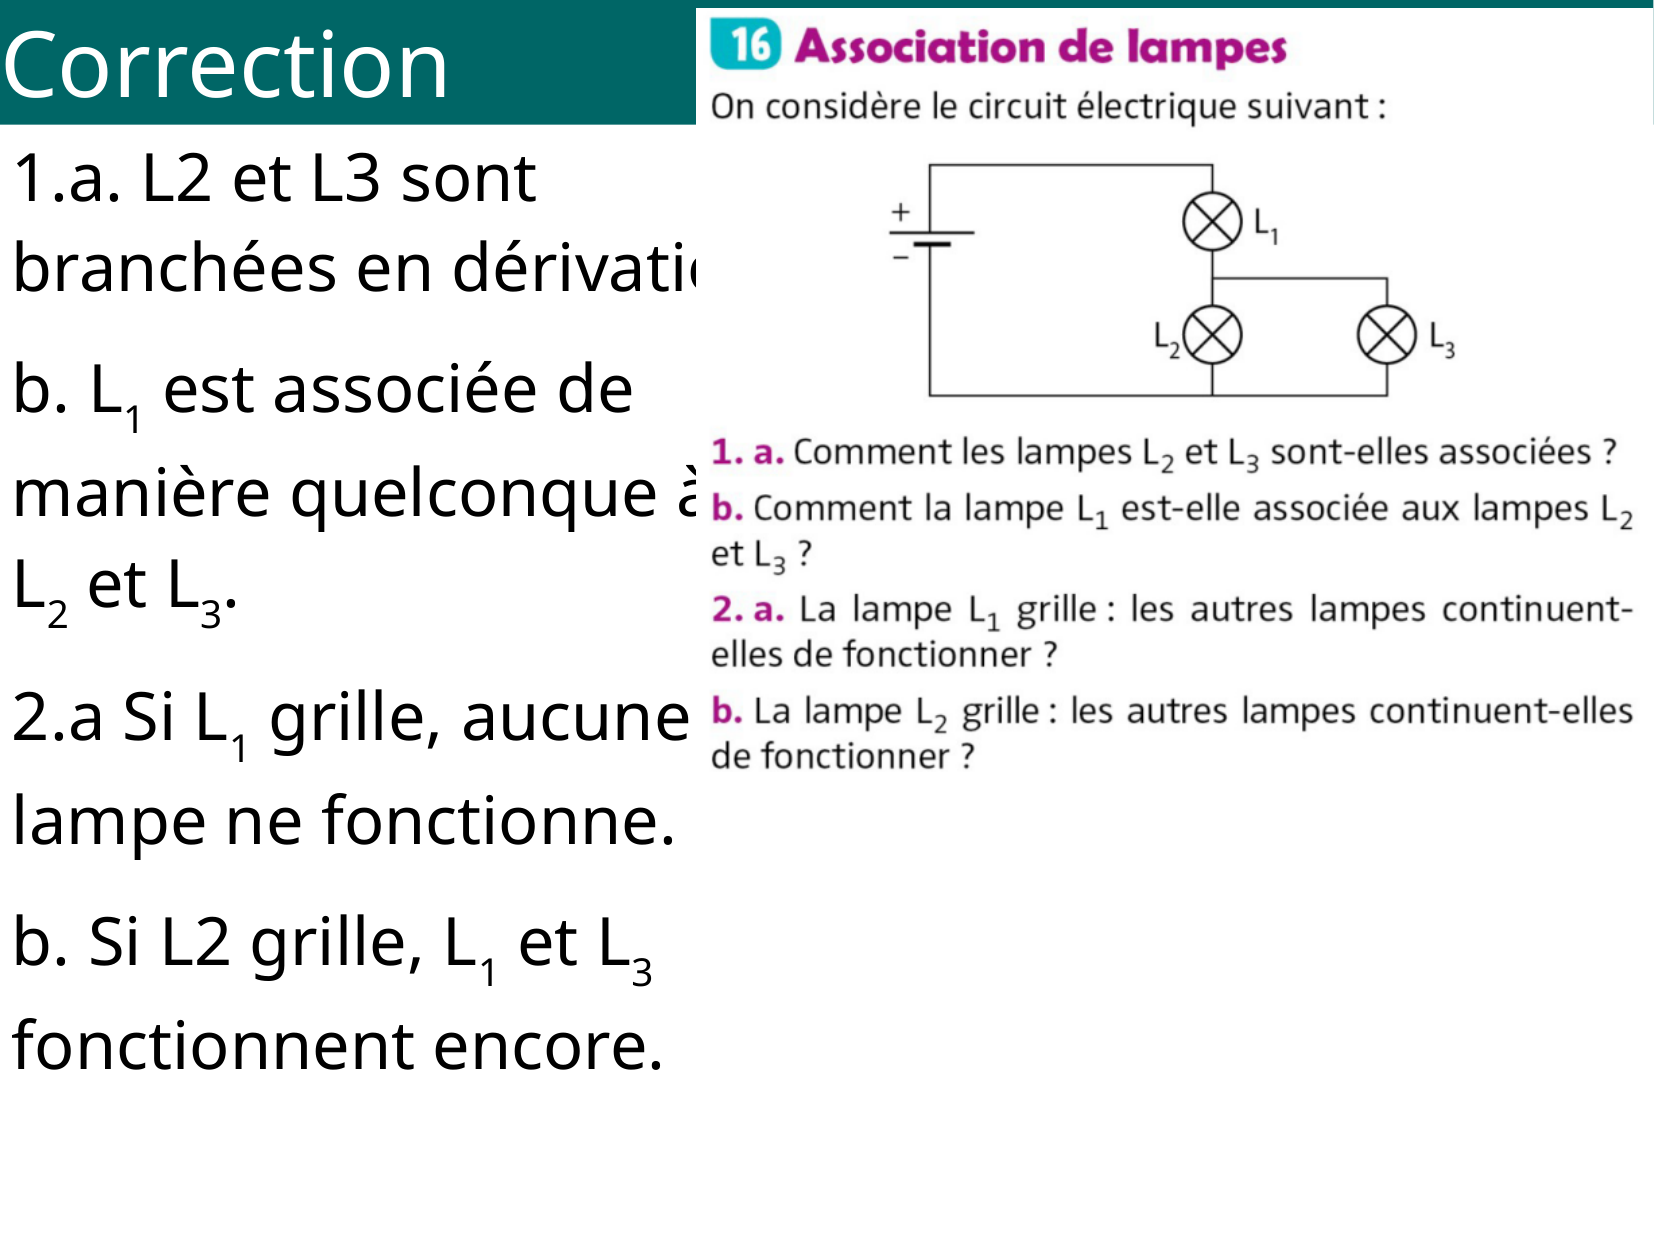

# Correction
1.a. L2 et L3 sont
branchées en dérivation.
b. L1 est associée de
manière quelconque à
L2 et L3.
2.a Si L1 grille, aucune
lampe ne fonctionne.
b. Si L2 grille, L1 et L3
fonctionnent encore.